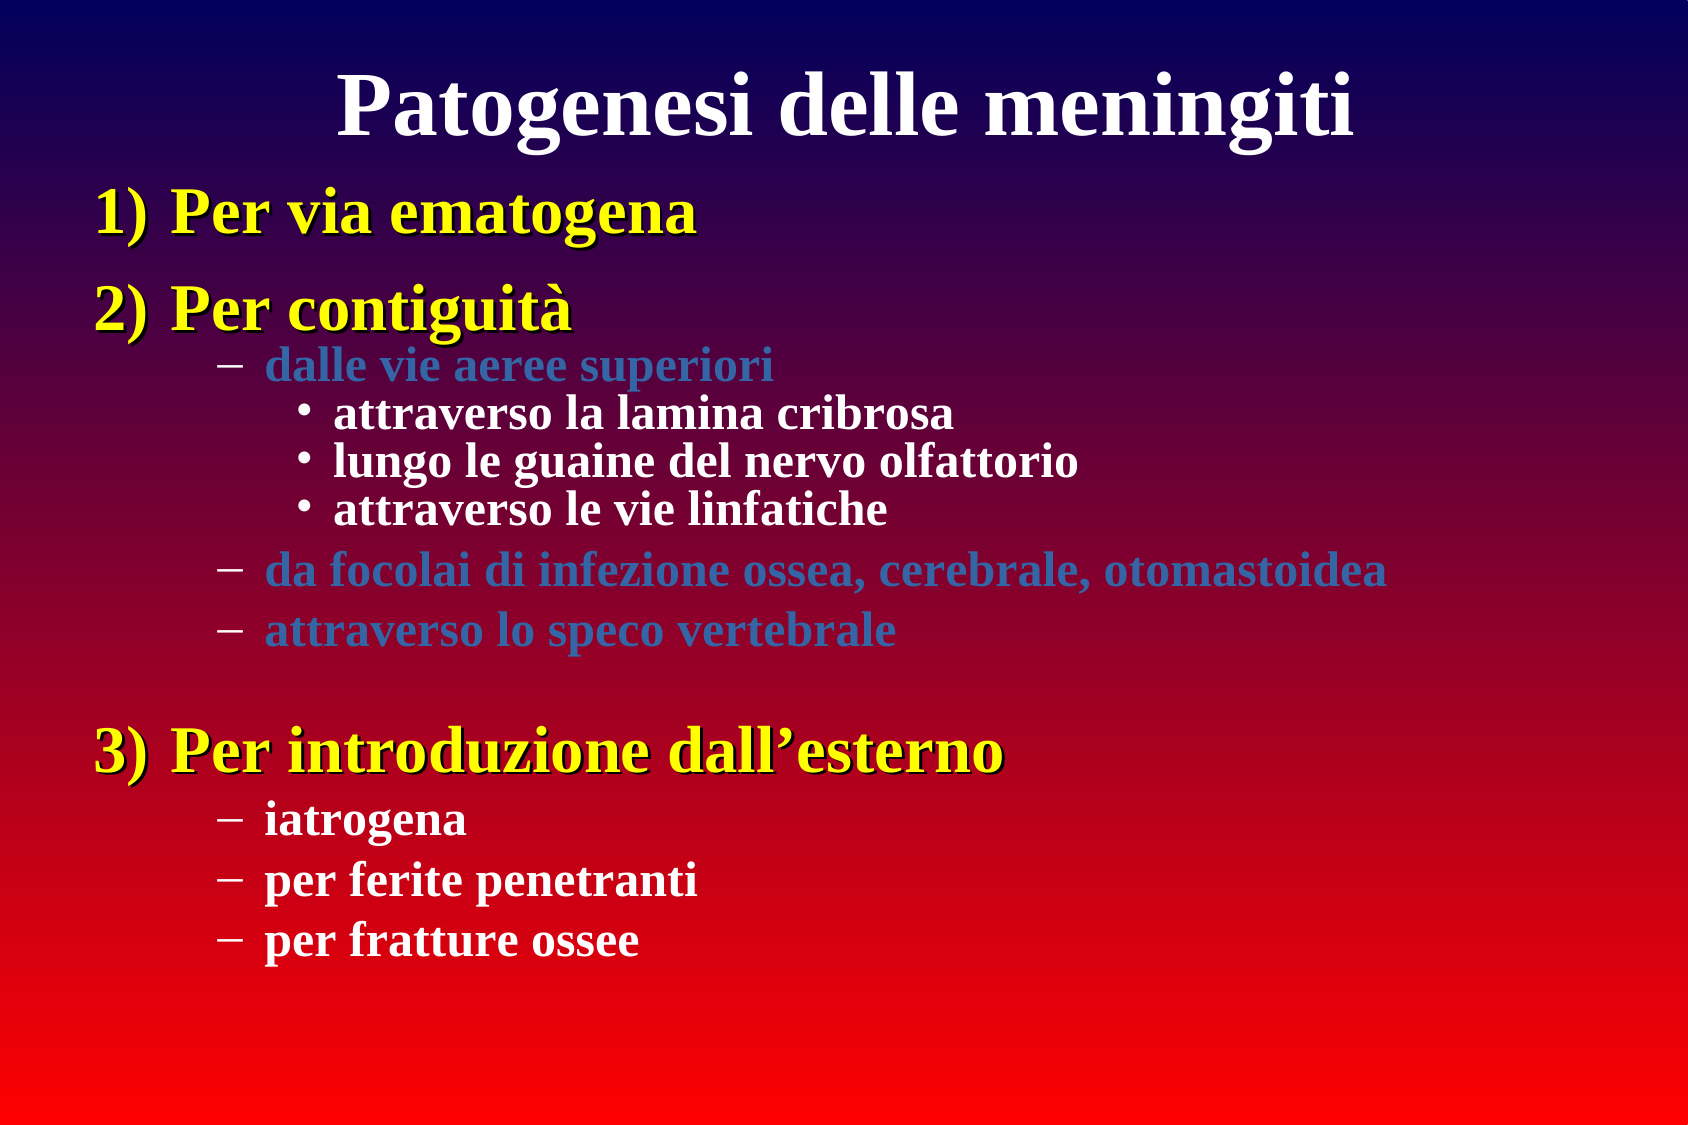

Patogenesi delle meningiti
1)	Per via ematogena
2)	Per contiguità
dalle vie aeree superiori
attraverso la lamina cribrosa
lungo le guaine del nervo olfattorio
attraverso le vie linfatiche
da focolai di infezione ossea, cerebrale, otomastoidea
attraverso lo speco vertebrale
3)	Per introduzione dall’esterno
iatrogena
per ferite penetranti
per fratture ossee